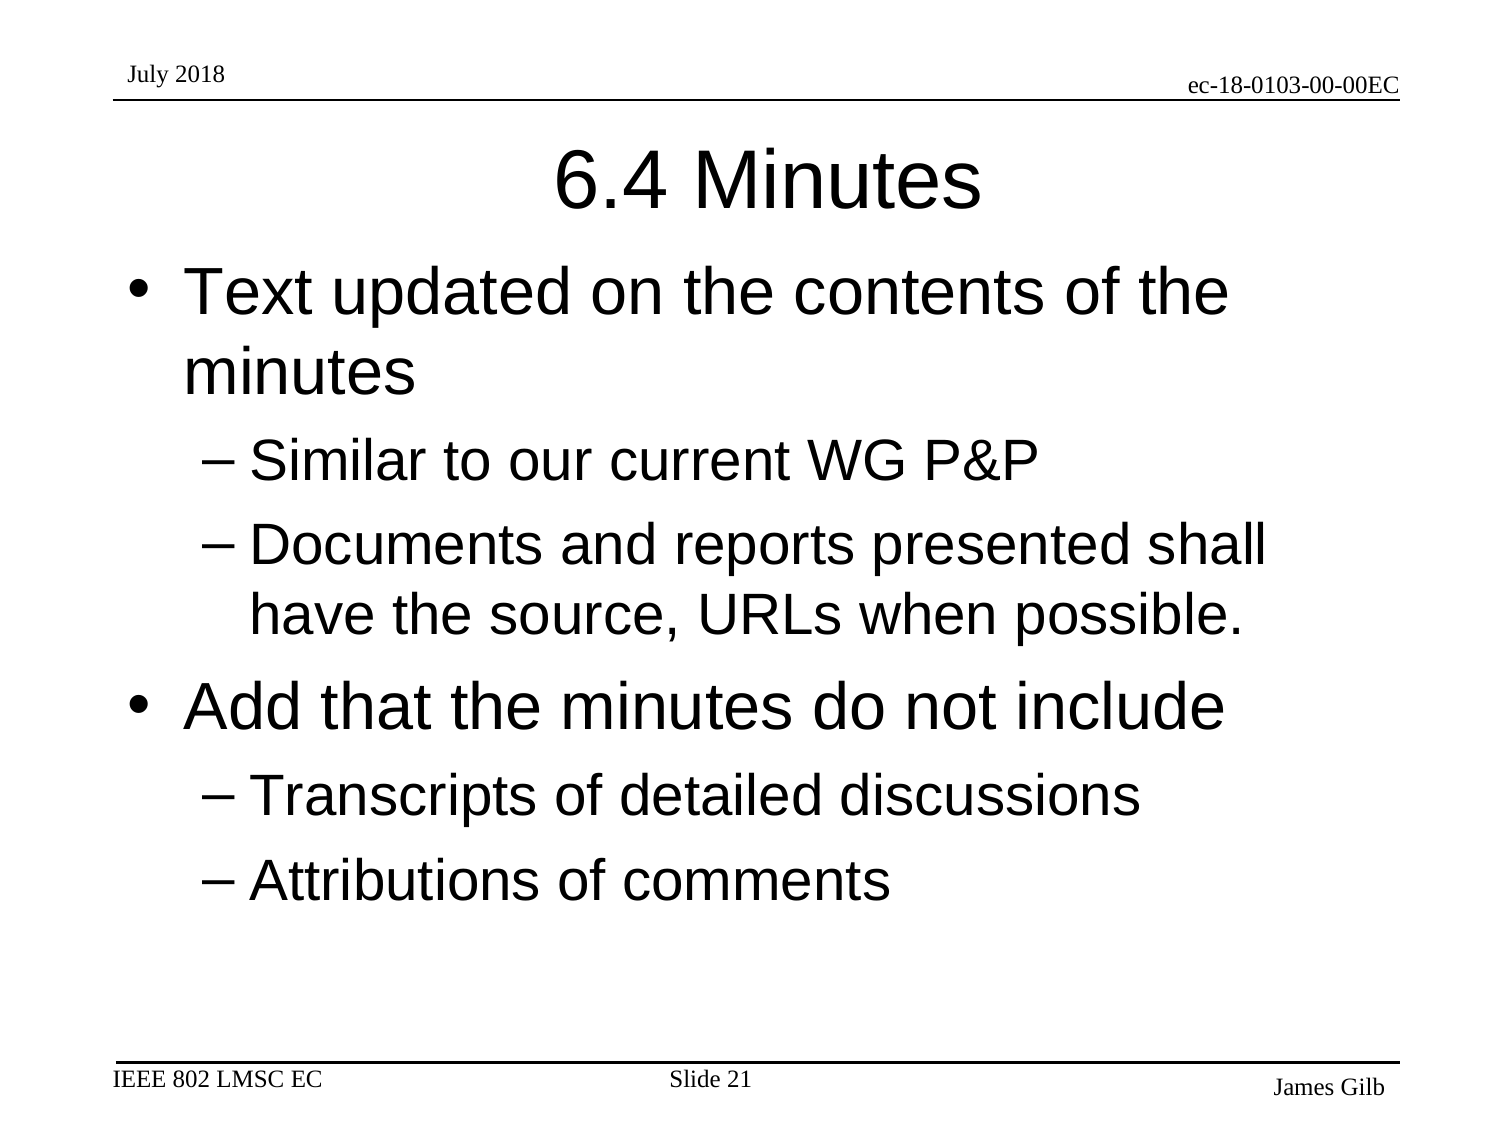

# 6.4 Minutes
Text updated on the contents of the minutes
Similar to our current WG P&P
Documents and reports presented shall have the source, URLs when possible.
Add that the minutes do not include
Transcripts of detailed discussions
Attributions of comments
21